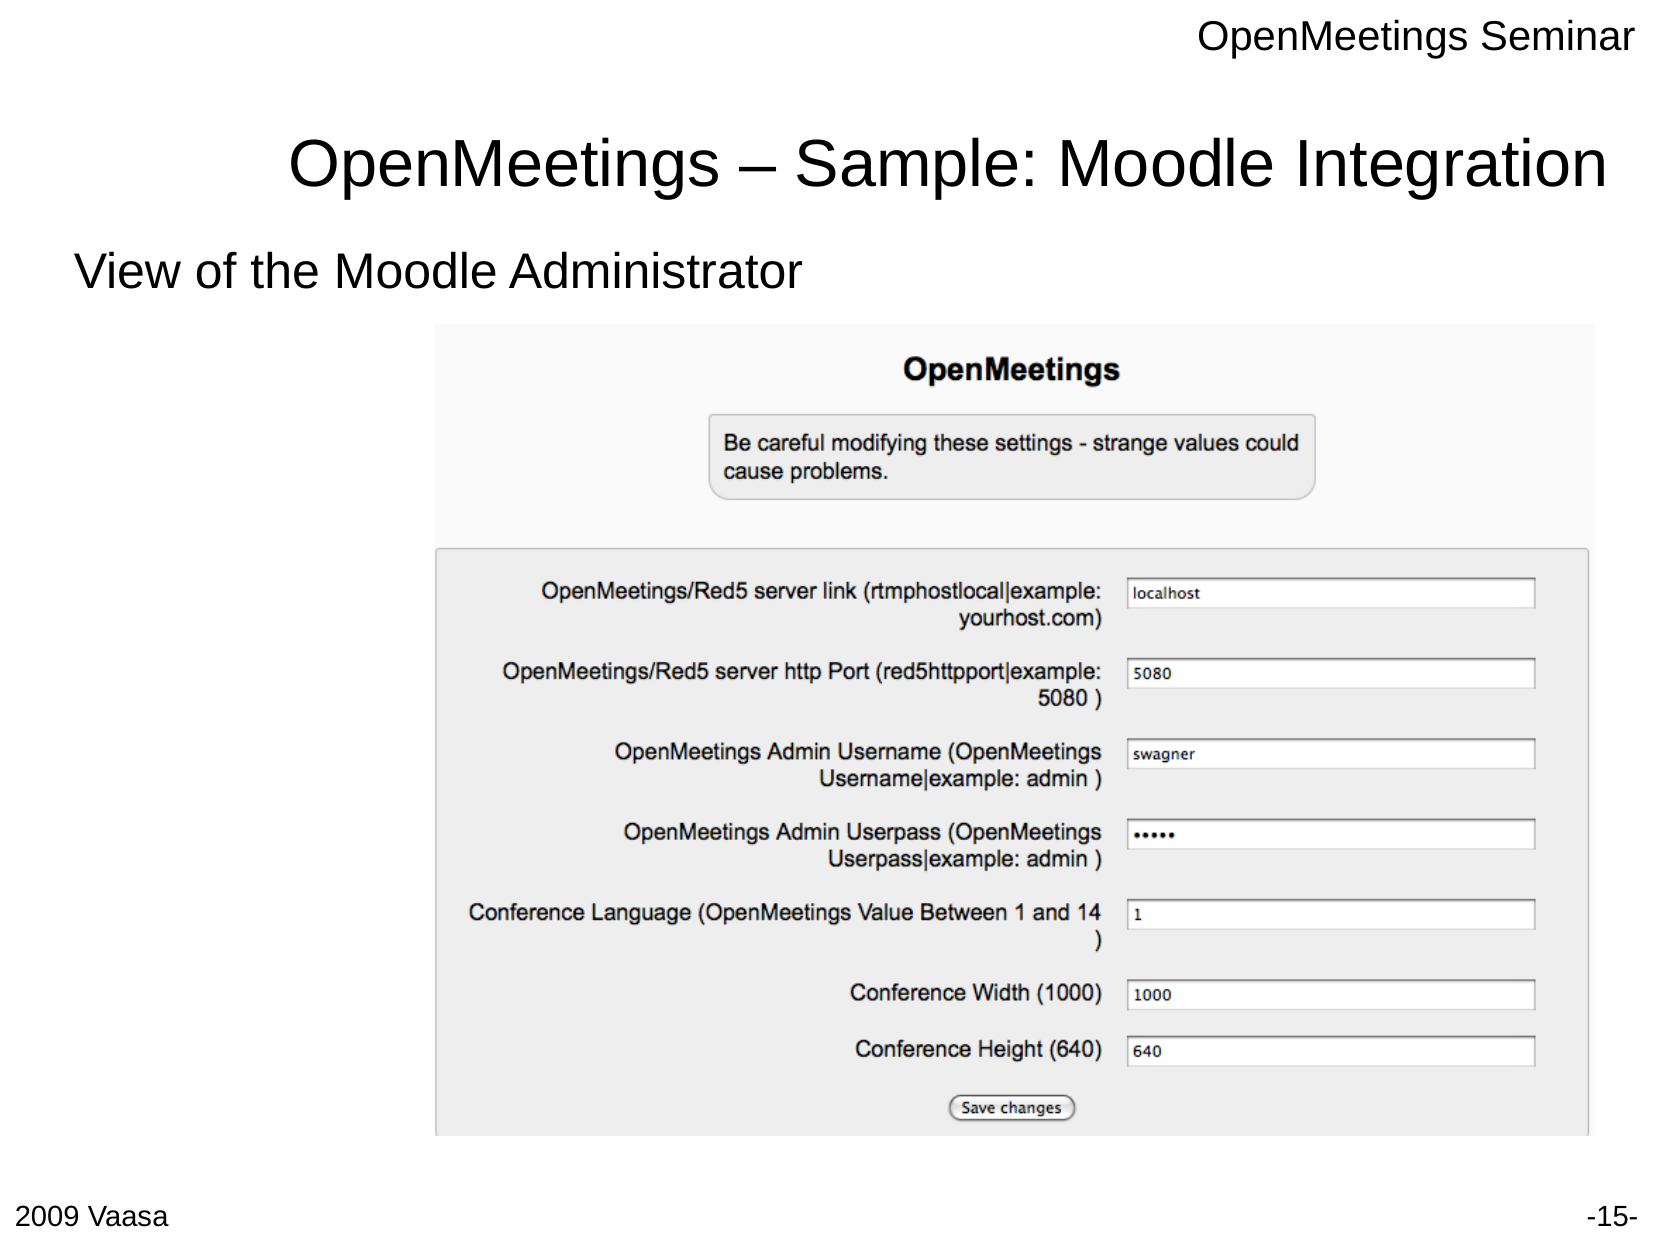

# OpenMeetings Seminar
OpenMeetings – Sample: Moodle Integration
View of the Moodle Administrator
-15-
2009 Vaasa